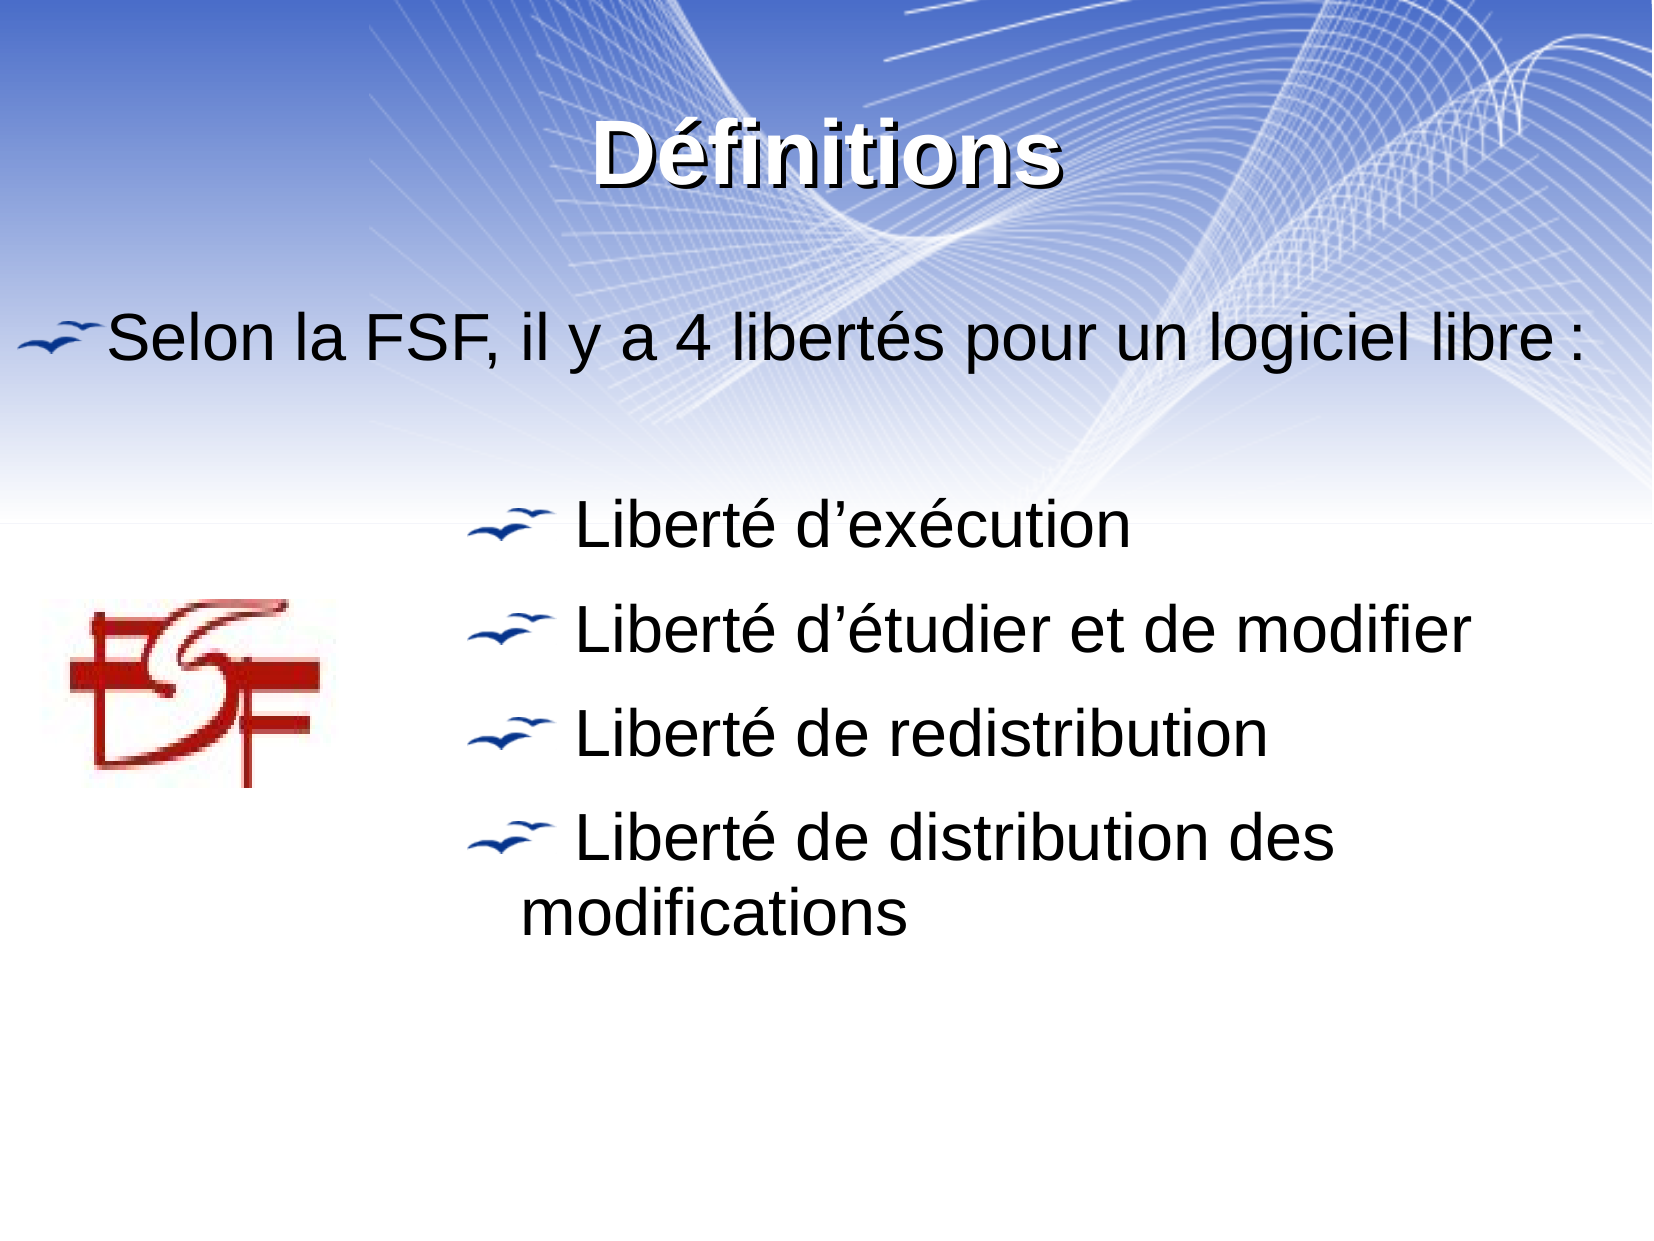

# Définitions
Selon la FSF, il y a 4 libertés pour un logiciel libre :
 Liberté d’exécution
 Liberté d’étudier et de modifier
 Liberté de redistribution
 Liberté de distribution des modifications